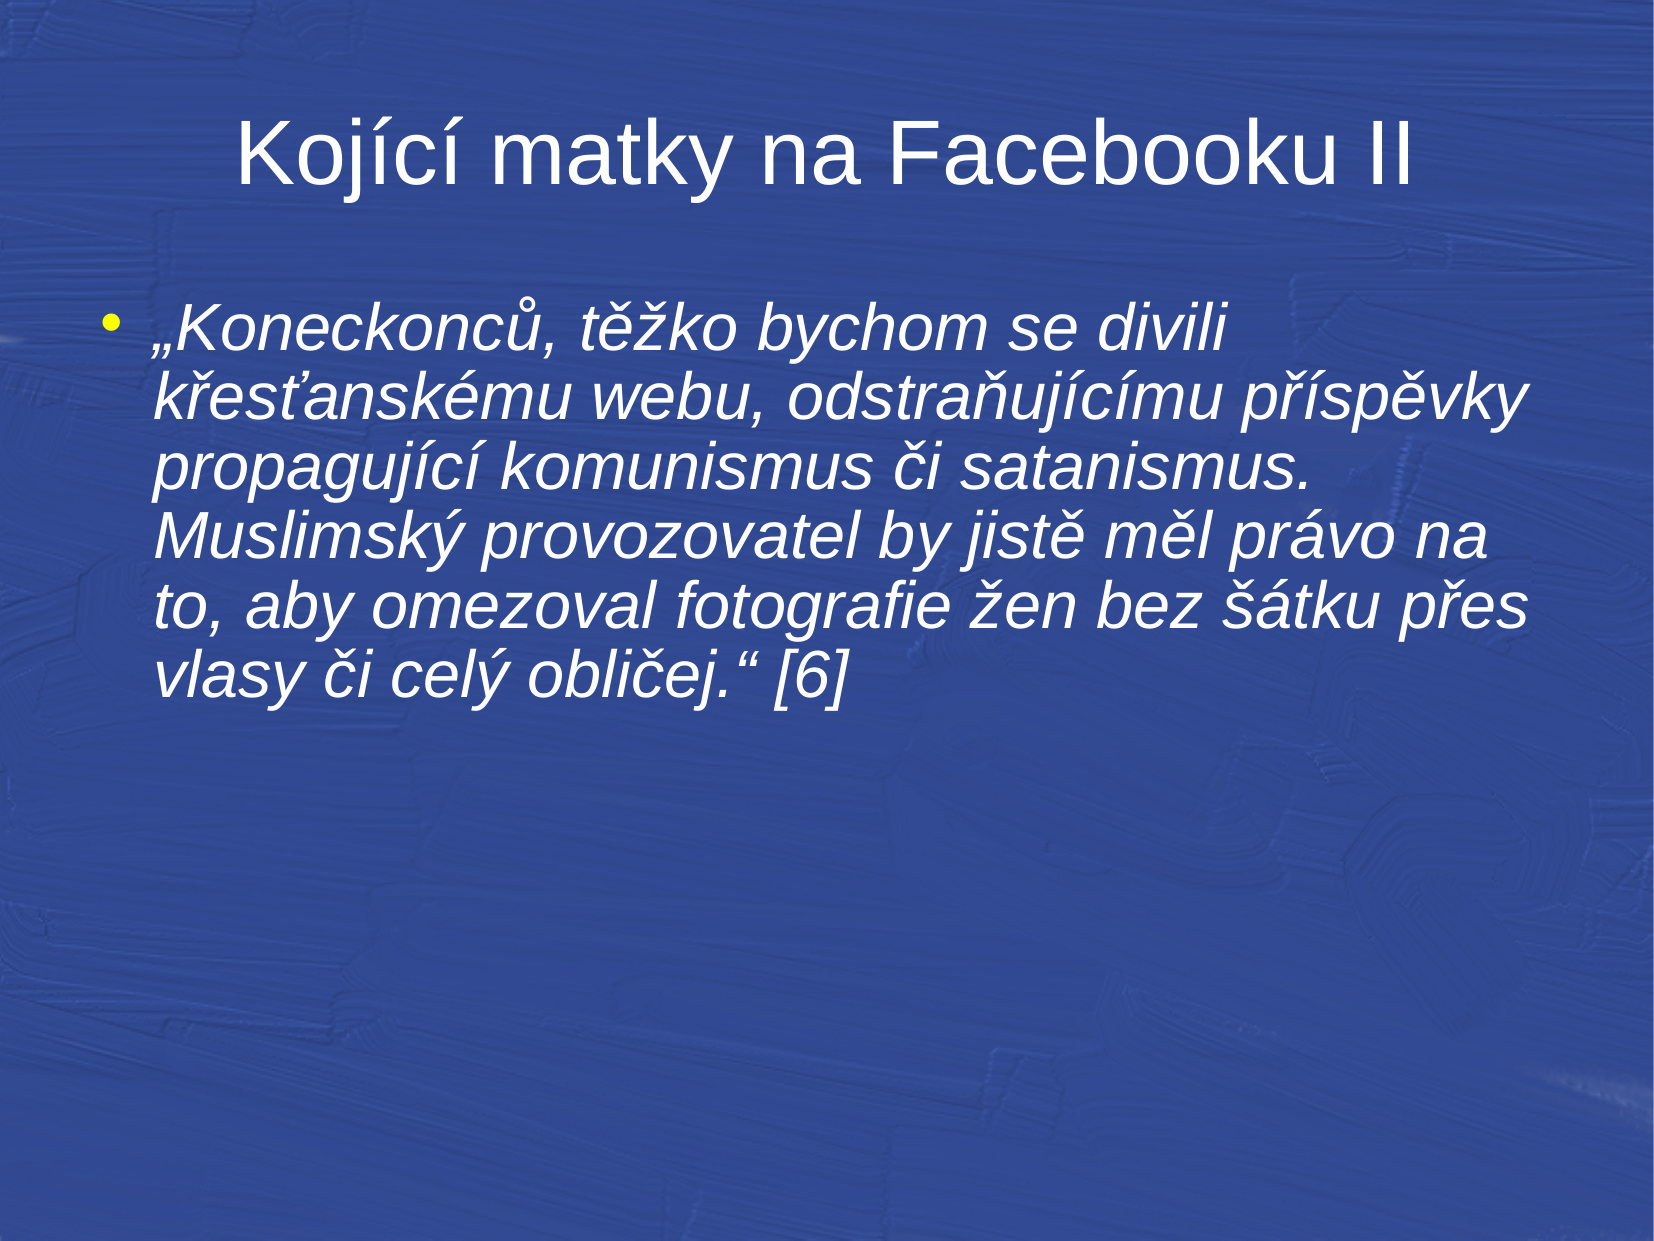

# Kojící matky na Facebooku II
„Koneckonců, těžko bychom se divili křesťanskému webu, odstraňujícímu příspěvky propagující komunismus či satanismus. Muslimský provozovatel by jistě měl právo na to, aby omezoval fotografie žen bez šátku přes vlasy či celý obličej.“ [6]